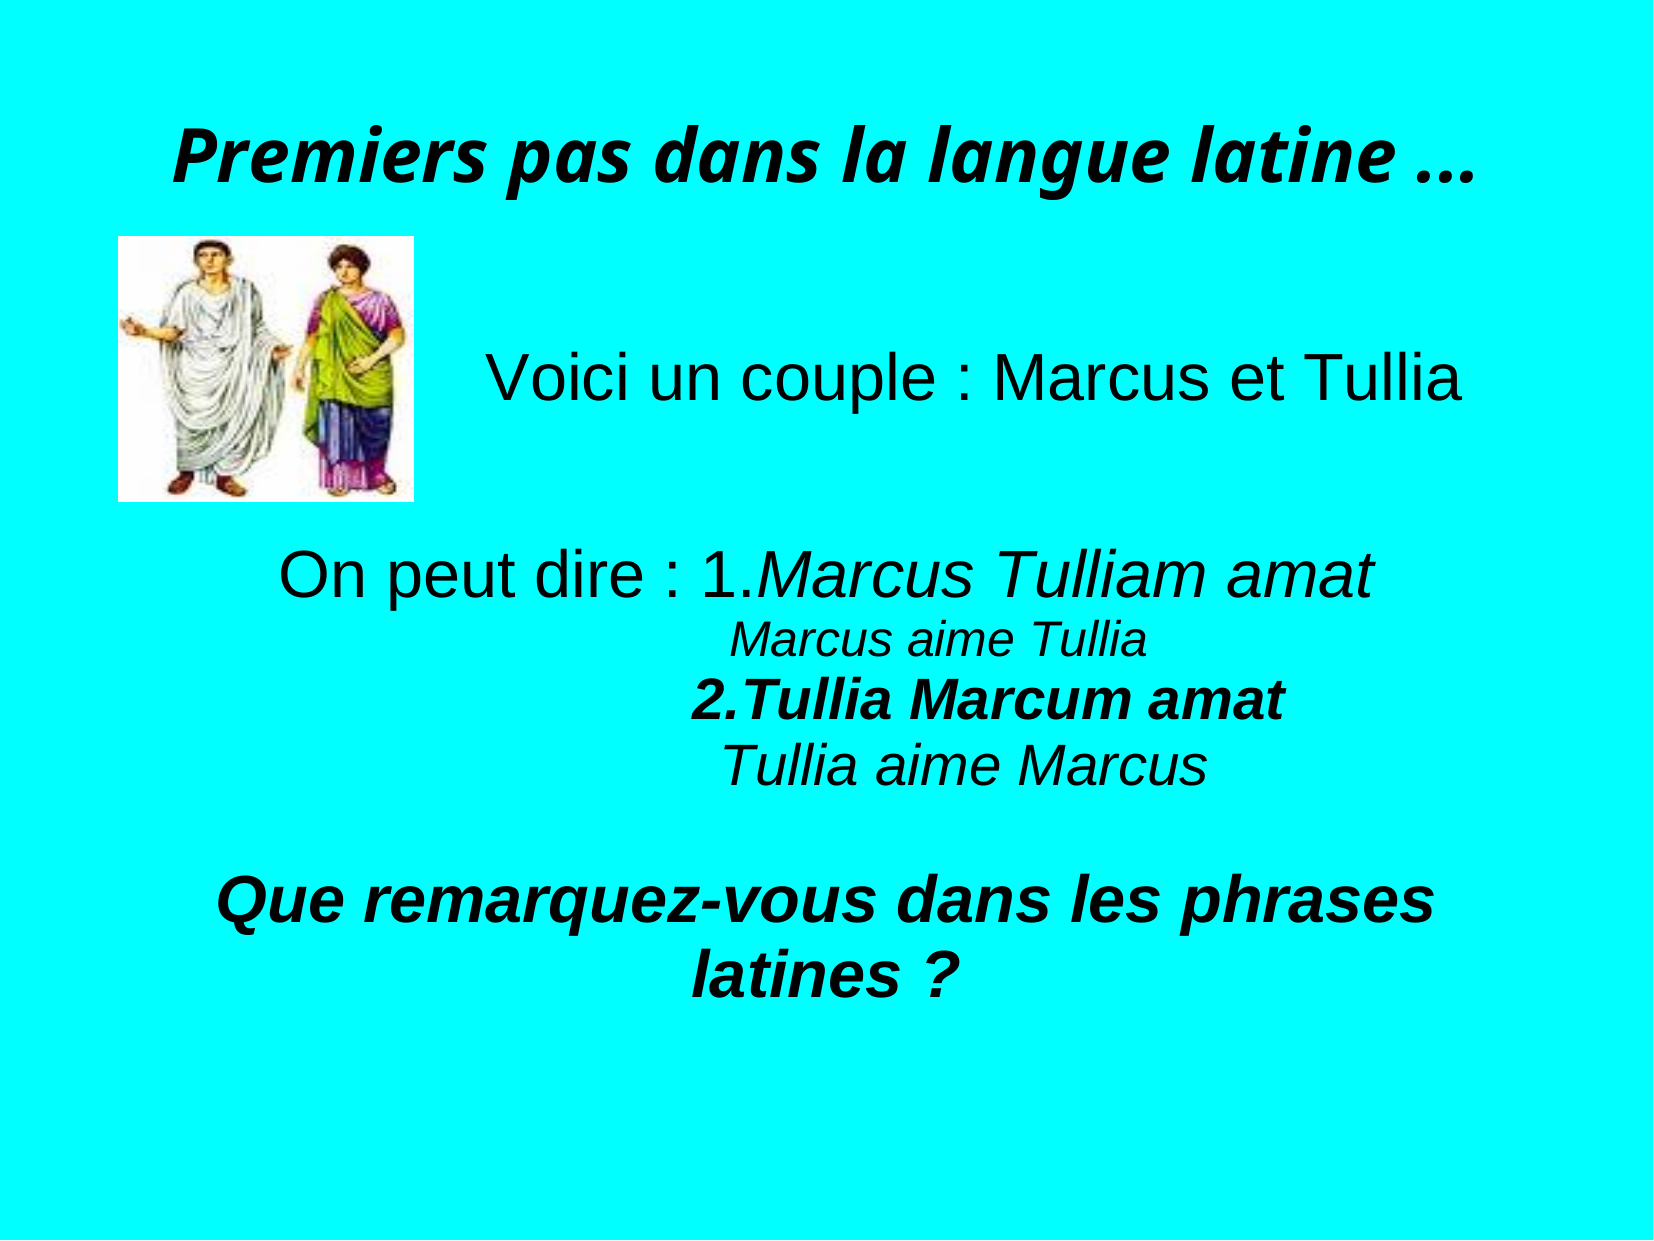

# Premiers pas dans la langue latine ...
Voici un couple : Marcus et Tullia
On peut dire : 1.Marcus Tulliam amat
 Marcus aime Tullia
 2.Tullia Marcum amat
 Tullia aime Marcus
Que remarquez-vous dans les phrases latines ?